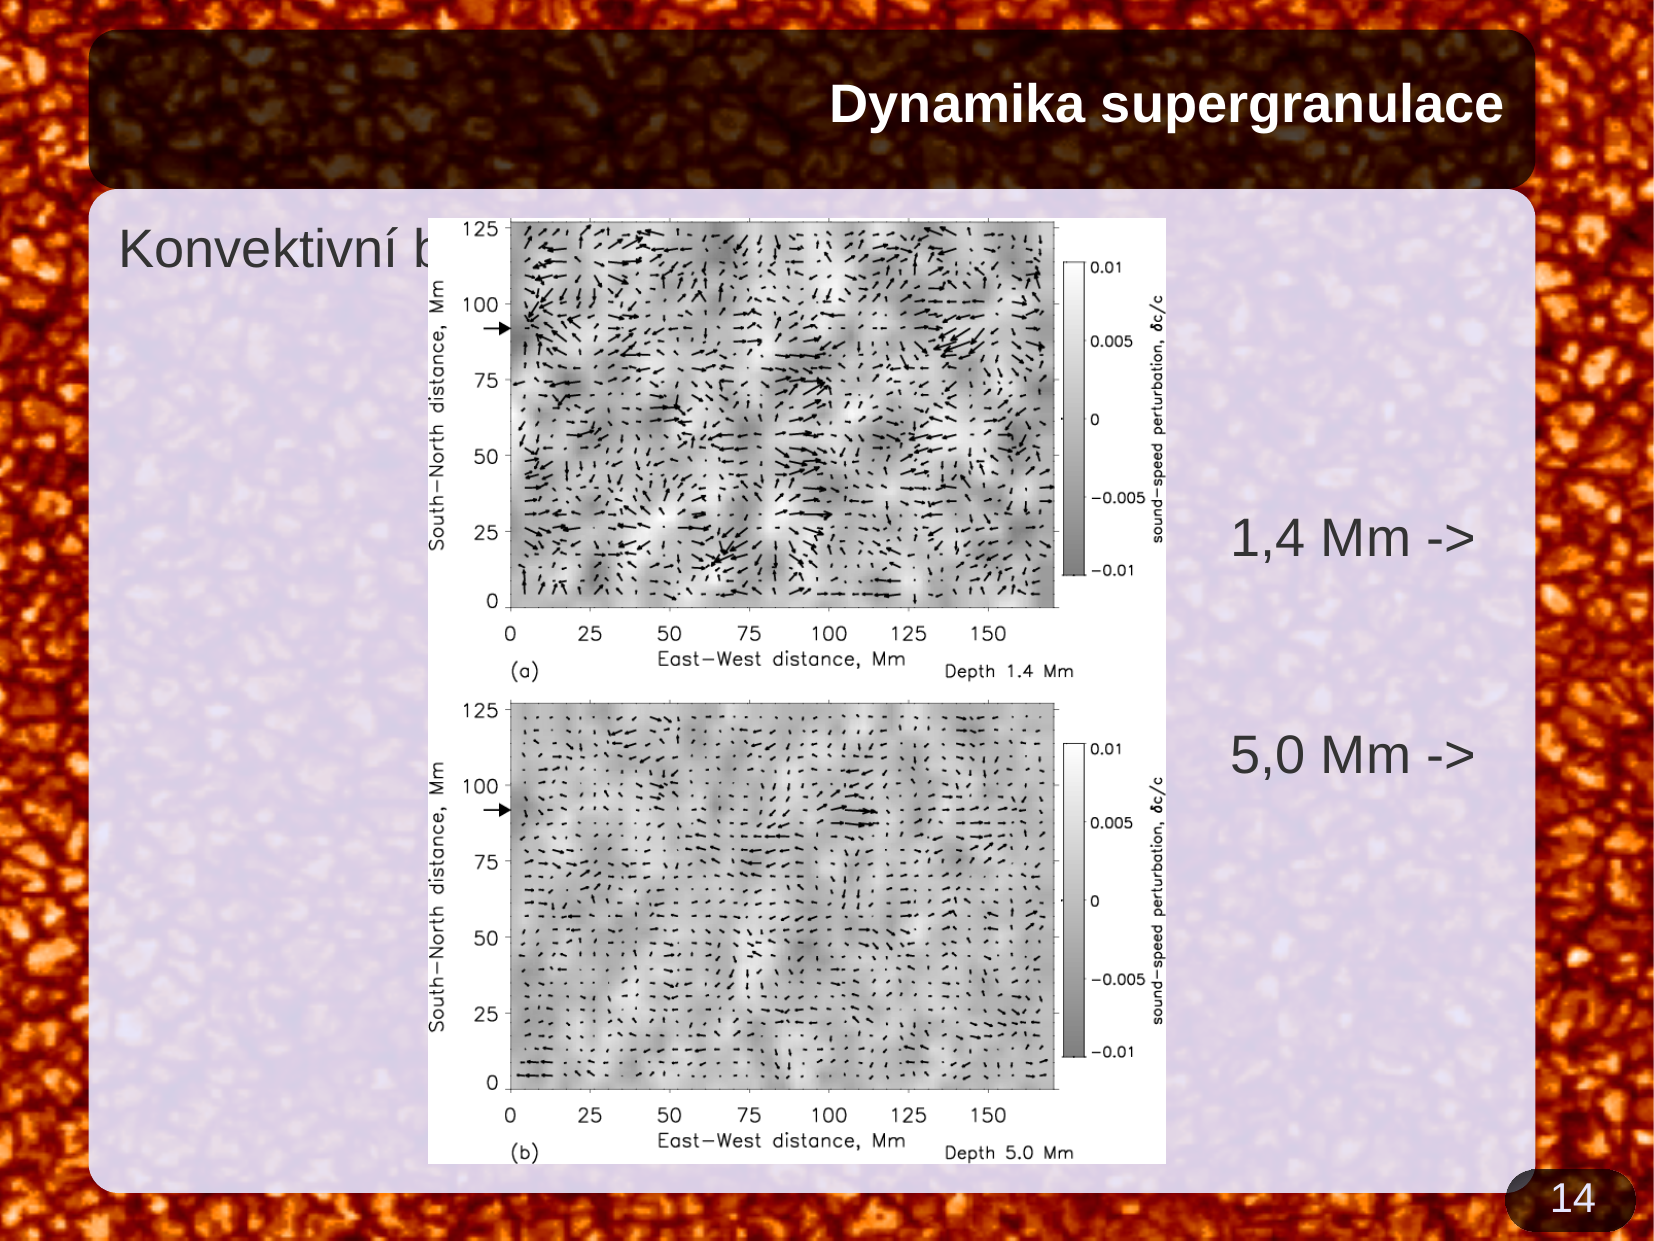

# Dynamika supergranulace
Konvektivní buňky
1,4 Mm ->
5,0 Mm ->